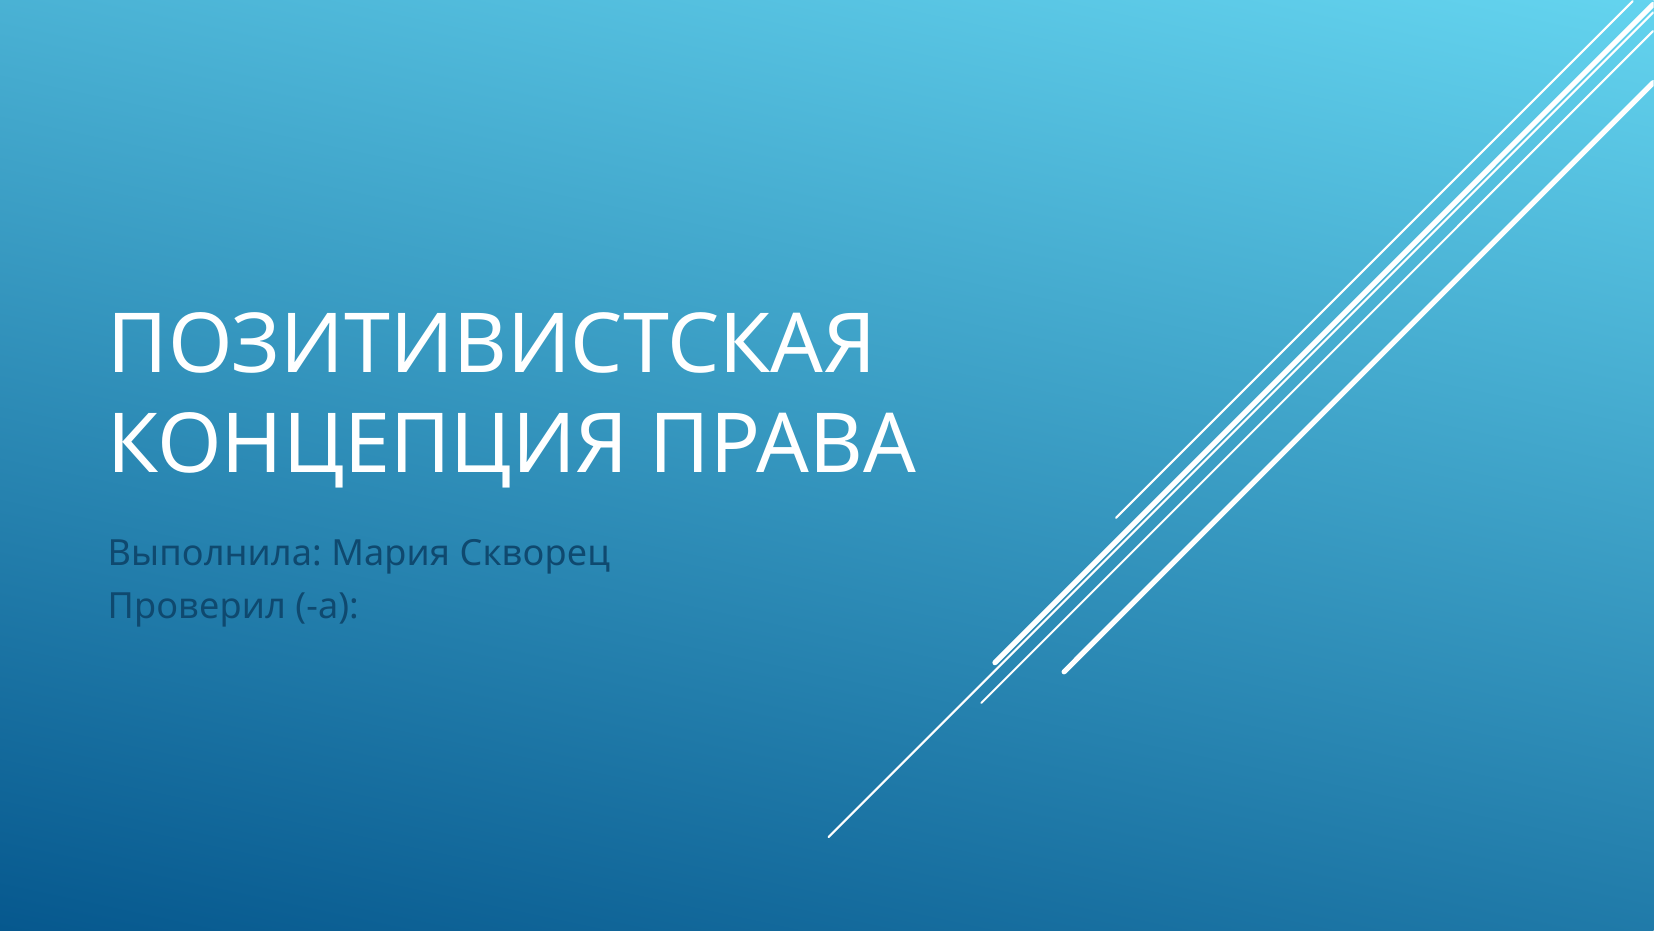

# Позитивистская концепция права
Выполнила: Мария Скворец
Проверил (-а):